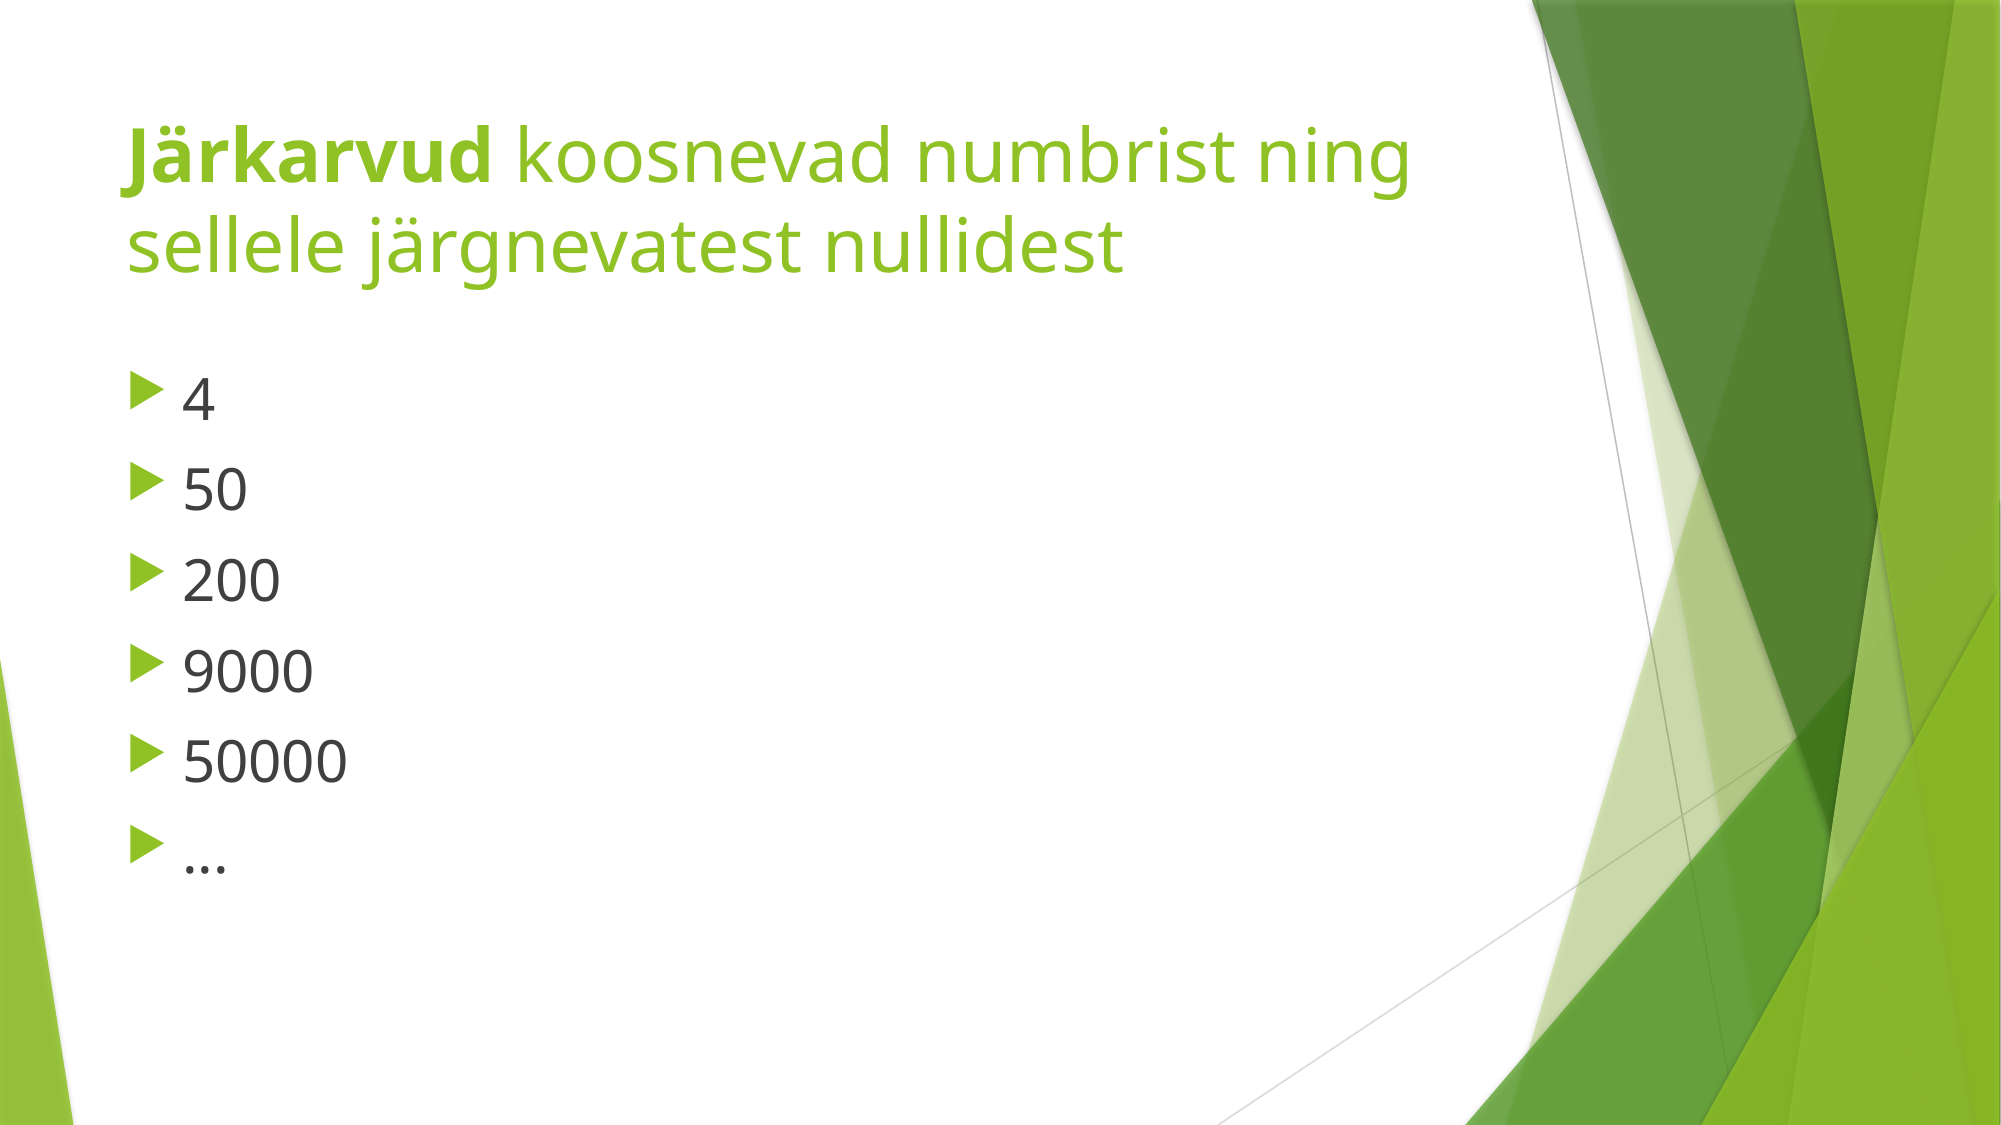

# Järkarvud koosnevad numbrist ning sellele järgnevatest nullidest
4
50
200
9000
50000
...